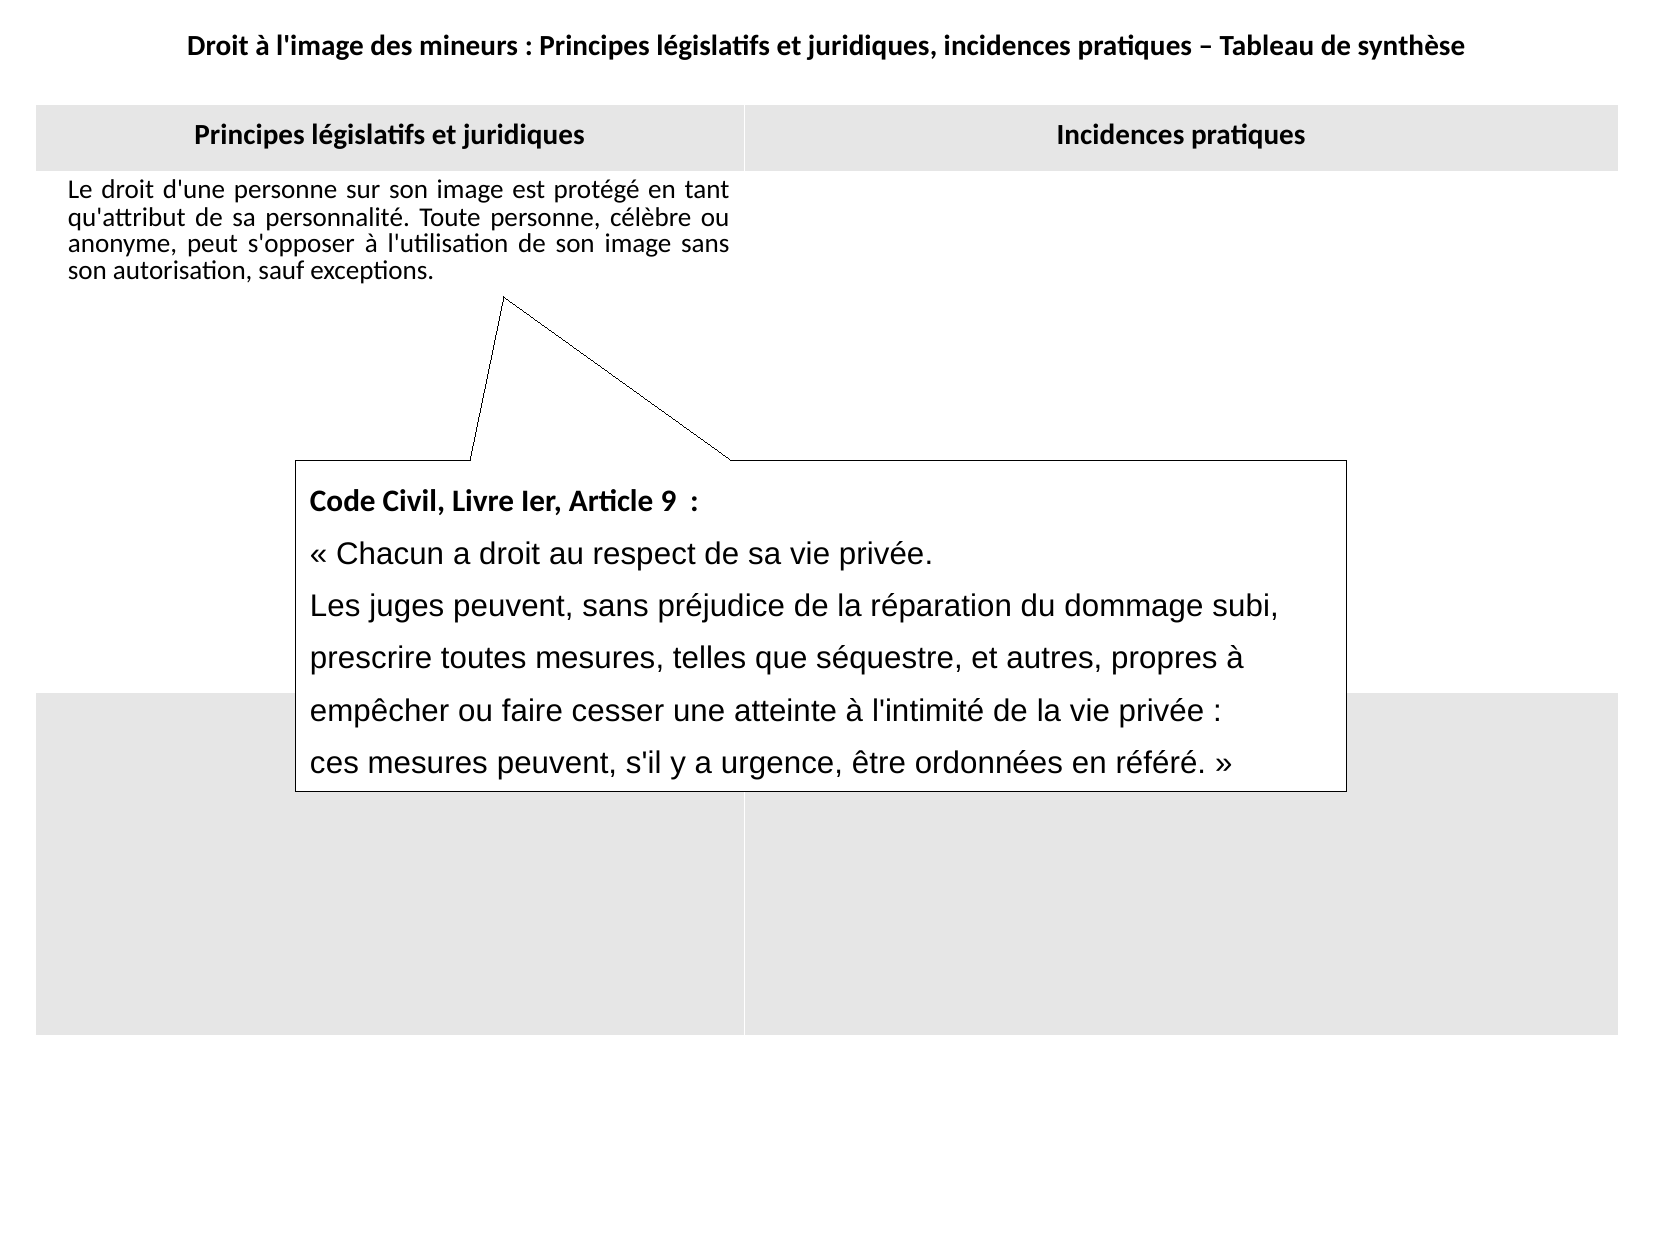

| Droit à l'image des mineurs : Principes législatifs et juridiques, incidences pratiques – Tableau de synthèse | |
| --- | --- |
| Principes législatifs et juridiques | Incidences pratiques |
| Le droit d'une personne sur son image est protégé en tant qu'attribut de sa personnalité. Toute personne, célèbre ou anonyme, peut s'opposer à l'utilisation de son image sans son autorisation, sauf exceptions. | |
| | |
| | |
Code Civil, Livre Ier, Article 9 :
« Chacun a droit au respect de sa vie privée.
Les juges peuvent, sans préjudice de la réparation du dommage subi,
prescrire toutes mesures, telles que séquestre, et autres, propres à
empêcher ou faire cesser une atteinte à l'intimité de la vie privée :
ces mesures peuvent, s'il y a urgence, être ordonnées en référé. »